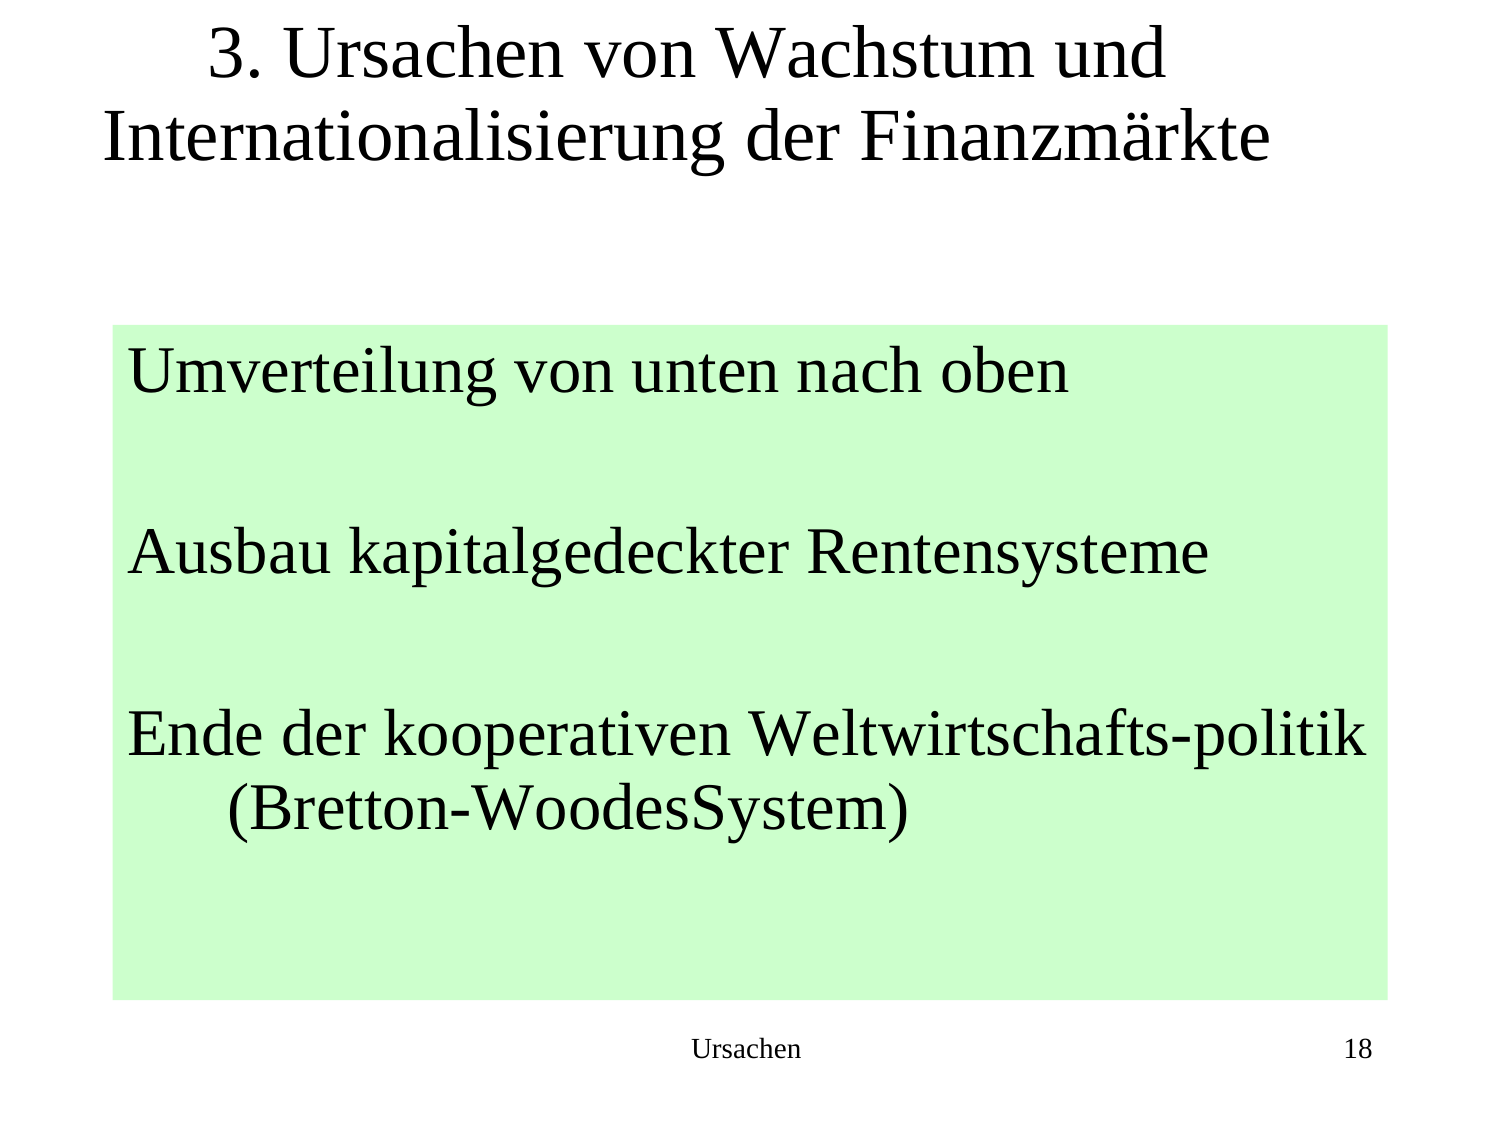

# 3. Ursachen von Wachstum und Internationalisierung der Finanzmärkte
Umverteilung von unten nach oben
Ausbau kapitalgedeckter Rentensysteme
Ende der kooperativen Weltwirtschafts-politik (Bretton-WoodesSystem)
Ursachen
18